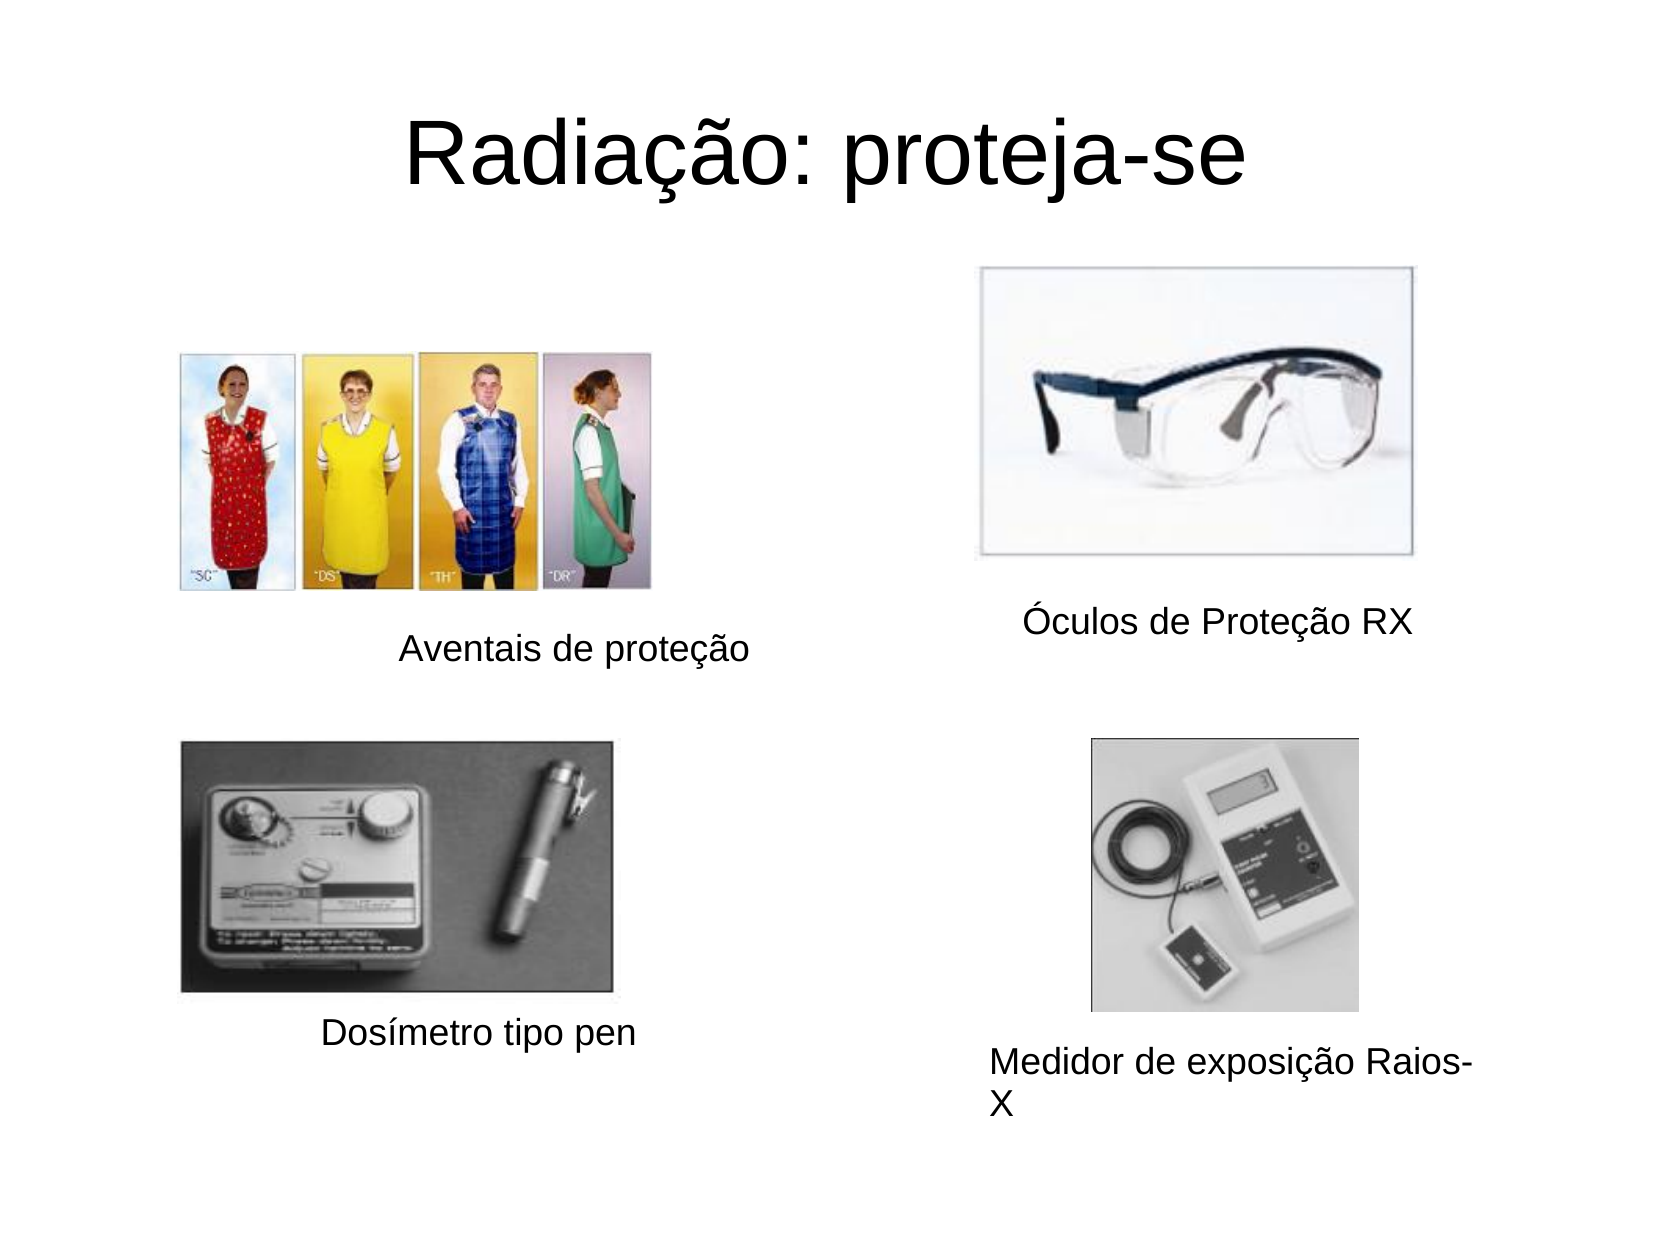

# Radiação: proteja-se
Óculos de Proteção RX
Aventais de proteção
Dosímetro tipo pen
Medidor de exposição Raios-X